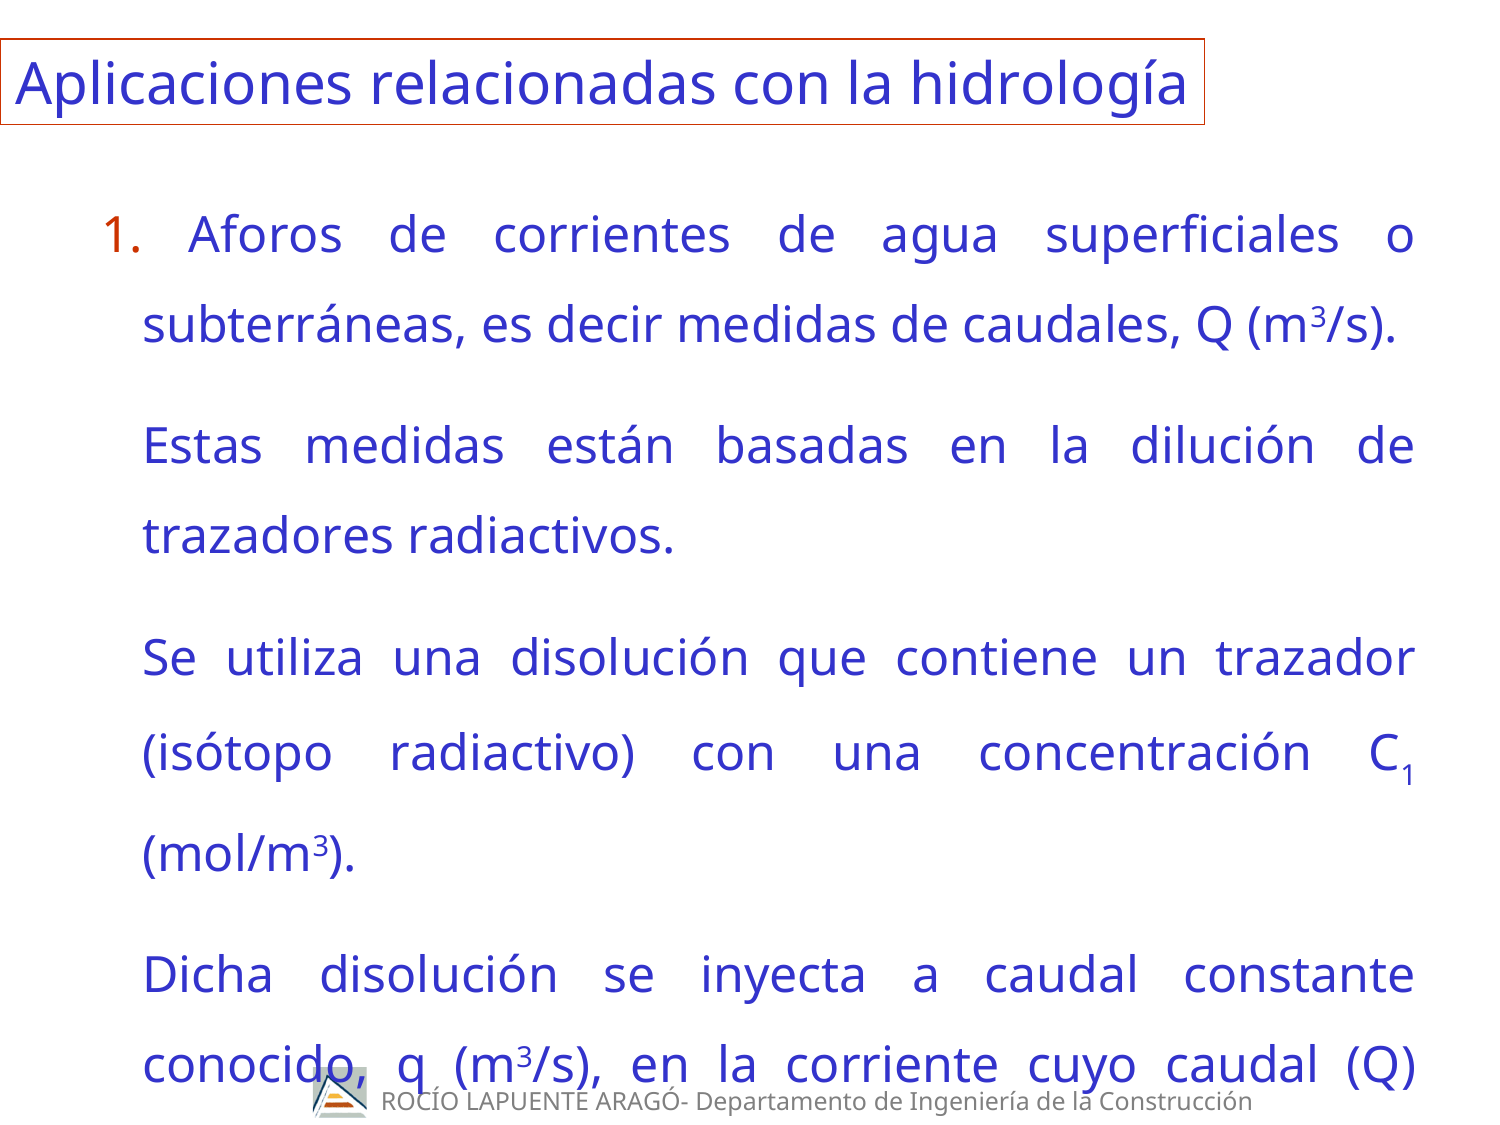

Aplicaciones relacionadas con la hidrología
 Aforos de corrientes de agua superficiales o subterráneas, es decir medidas de caudales, Q (m3/s).
	Estas medidas están basadas en la dilución de trazadores radiactivos.
	Se utiliza una disolución que contiene un trazador (isótopo radiactivo) con una concentración C1 (mol/m3).
	Dicha disolución se inyecta a caudal constante conocido, q (m3/s), en la corriente cuyo caudal (Q) queremos medir.